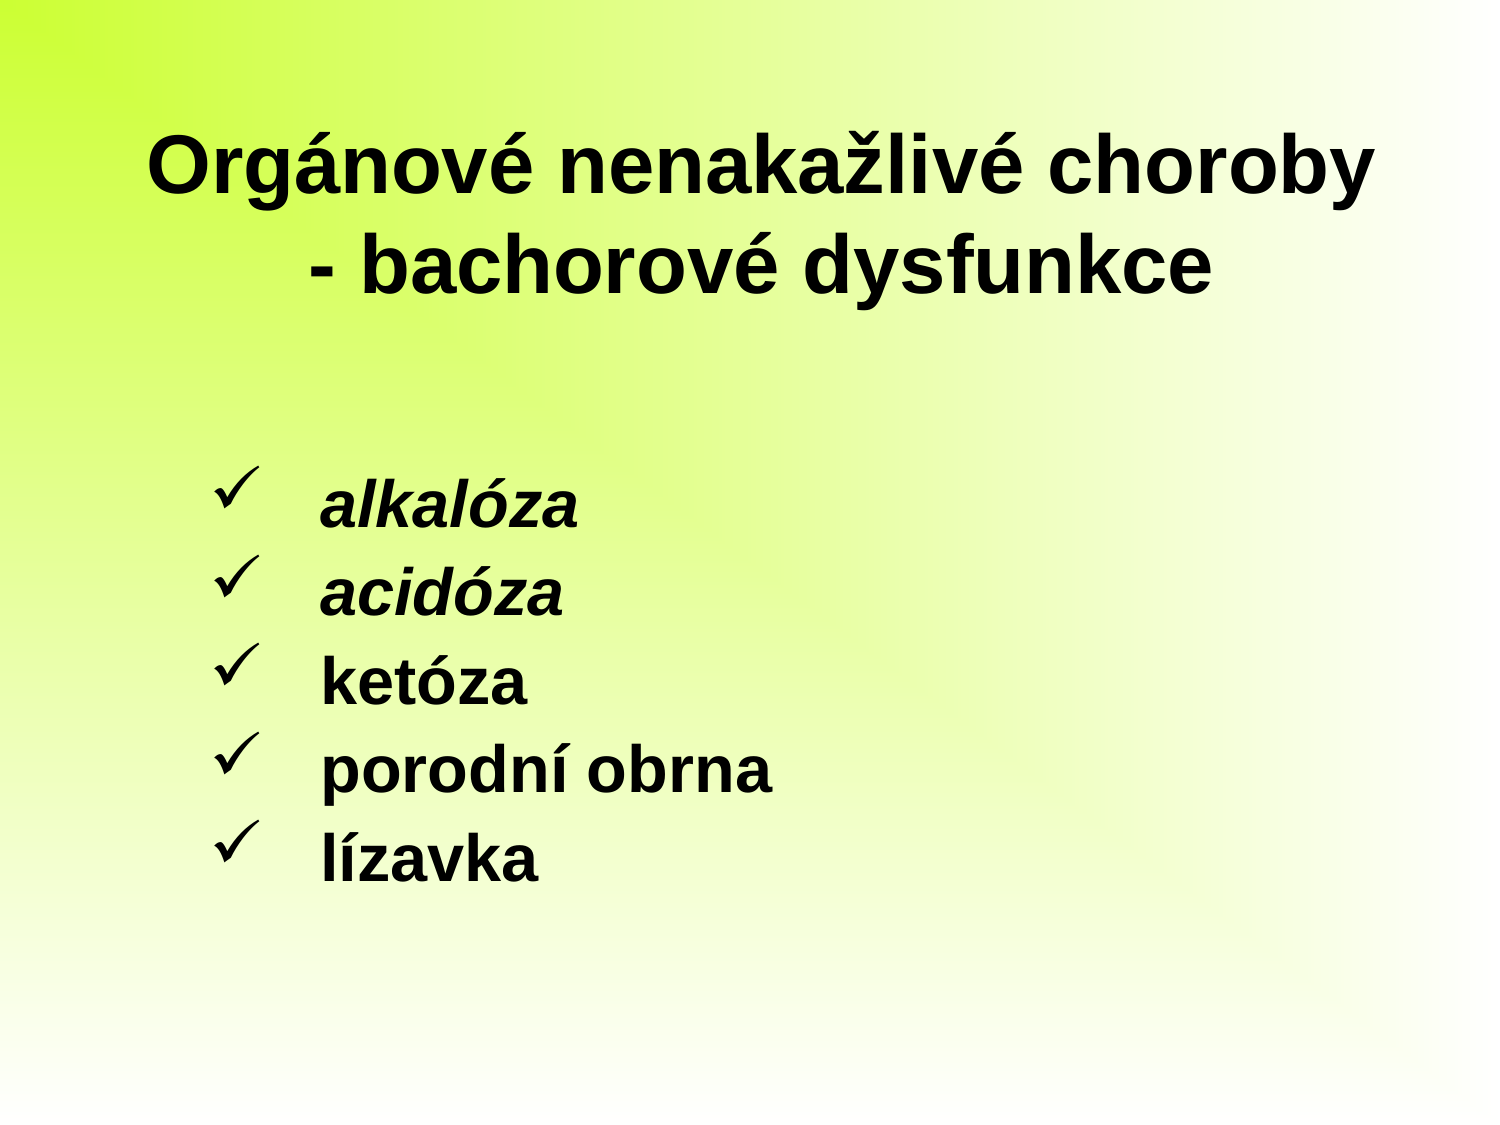

# Orgánové nenakažlivé choroby - bachorové dysfunkce
 alkalóza
 acidóza
 ketóza
 porodní obrna
 lízavka